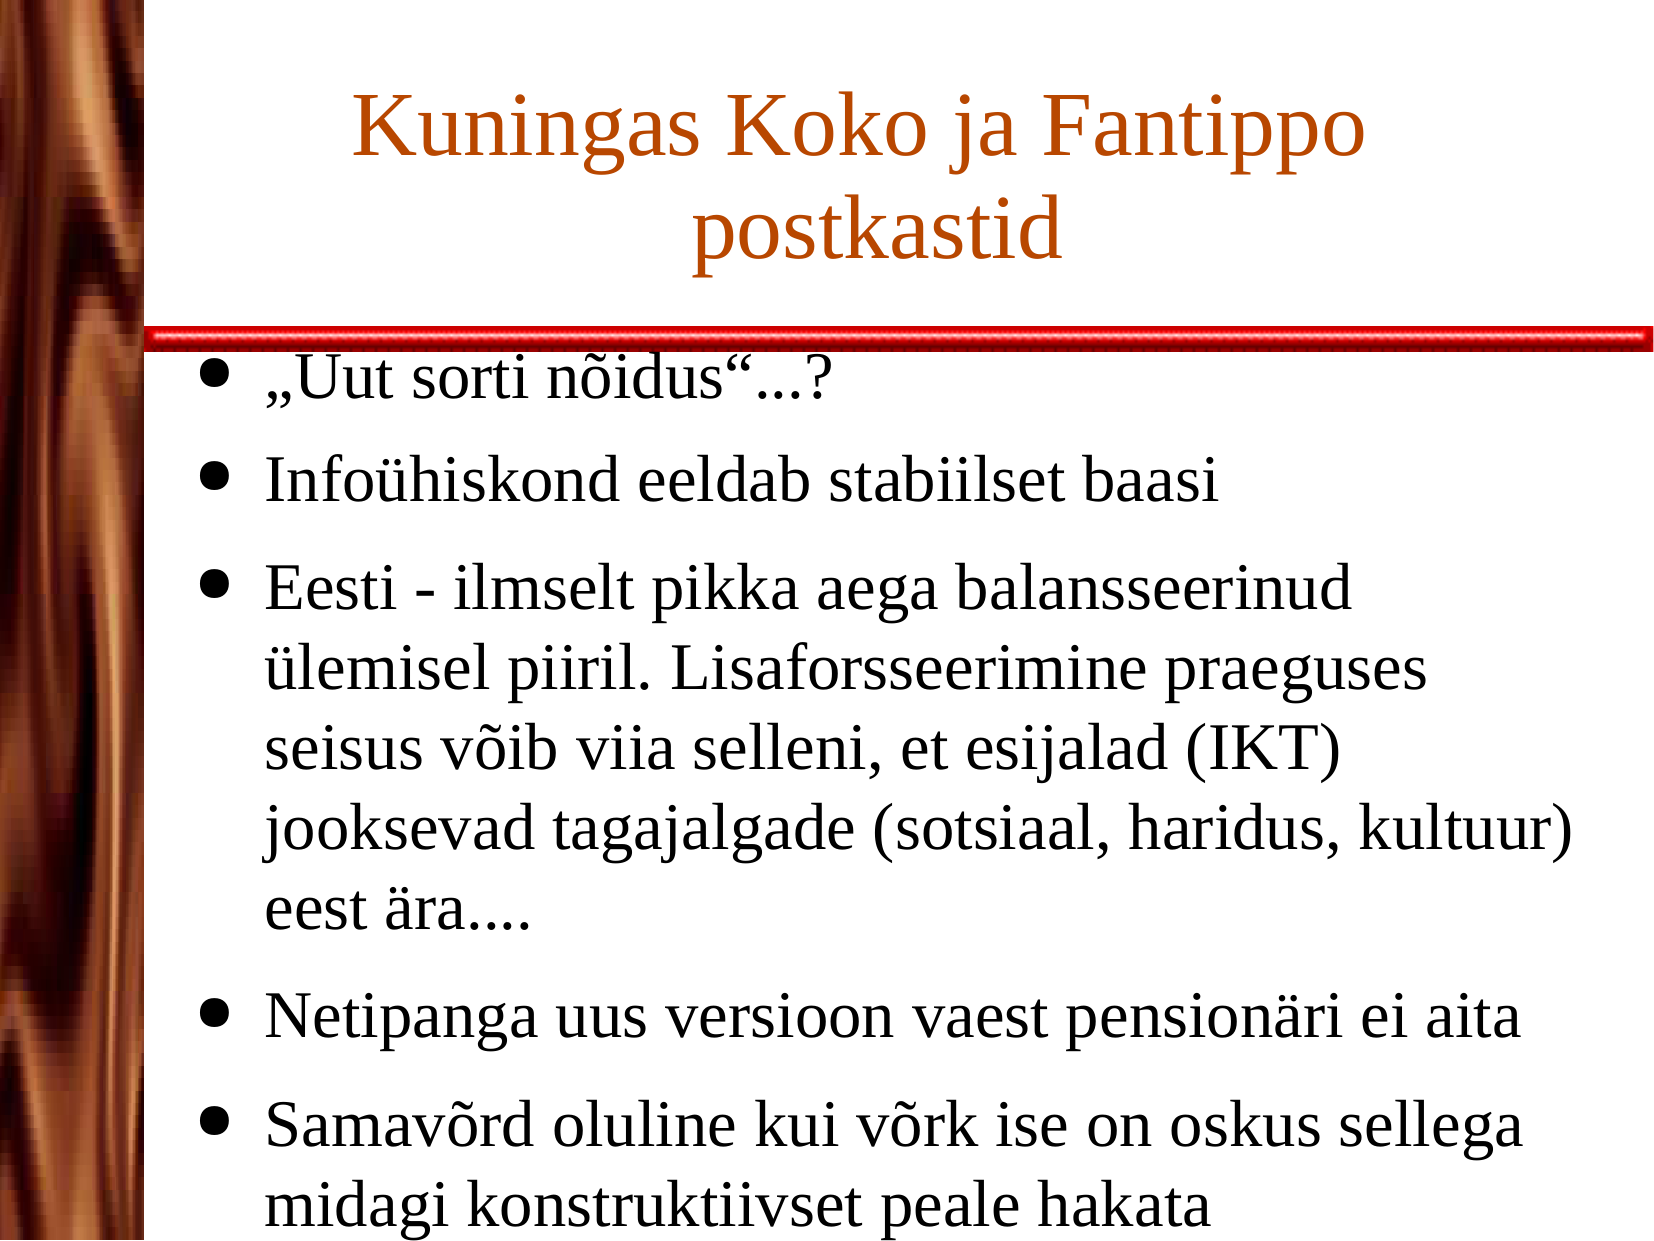

# Kuningas Koko ja Fantippo postkastid
„Uut sorti nõidus“...?
Infoühiskond eeldab stabiilset baasi
Eesti - ilmselt pikka aega balansseerinud ülemisel piiril. Lisaforsseerimine praeguses seisus võib viia selleni, et esijalad (IKT) jooksevad tagajalgade (sotsiaal, haridus, kultuur) eest ära....
Netipanga uus versioon vaest pensionäri ei aita
Samavõrd oluline kui võrk ise on oskus sellega midagi konstruktiivset peale hakata